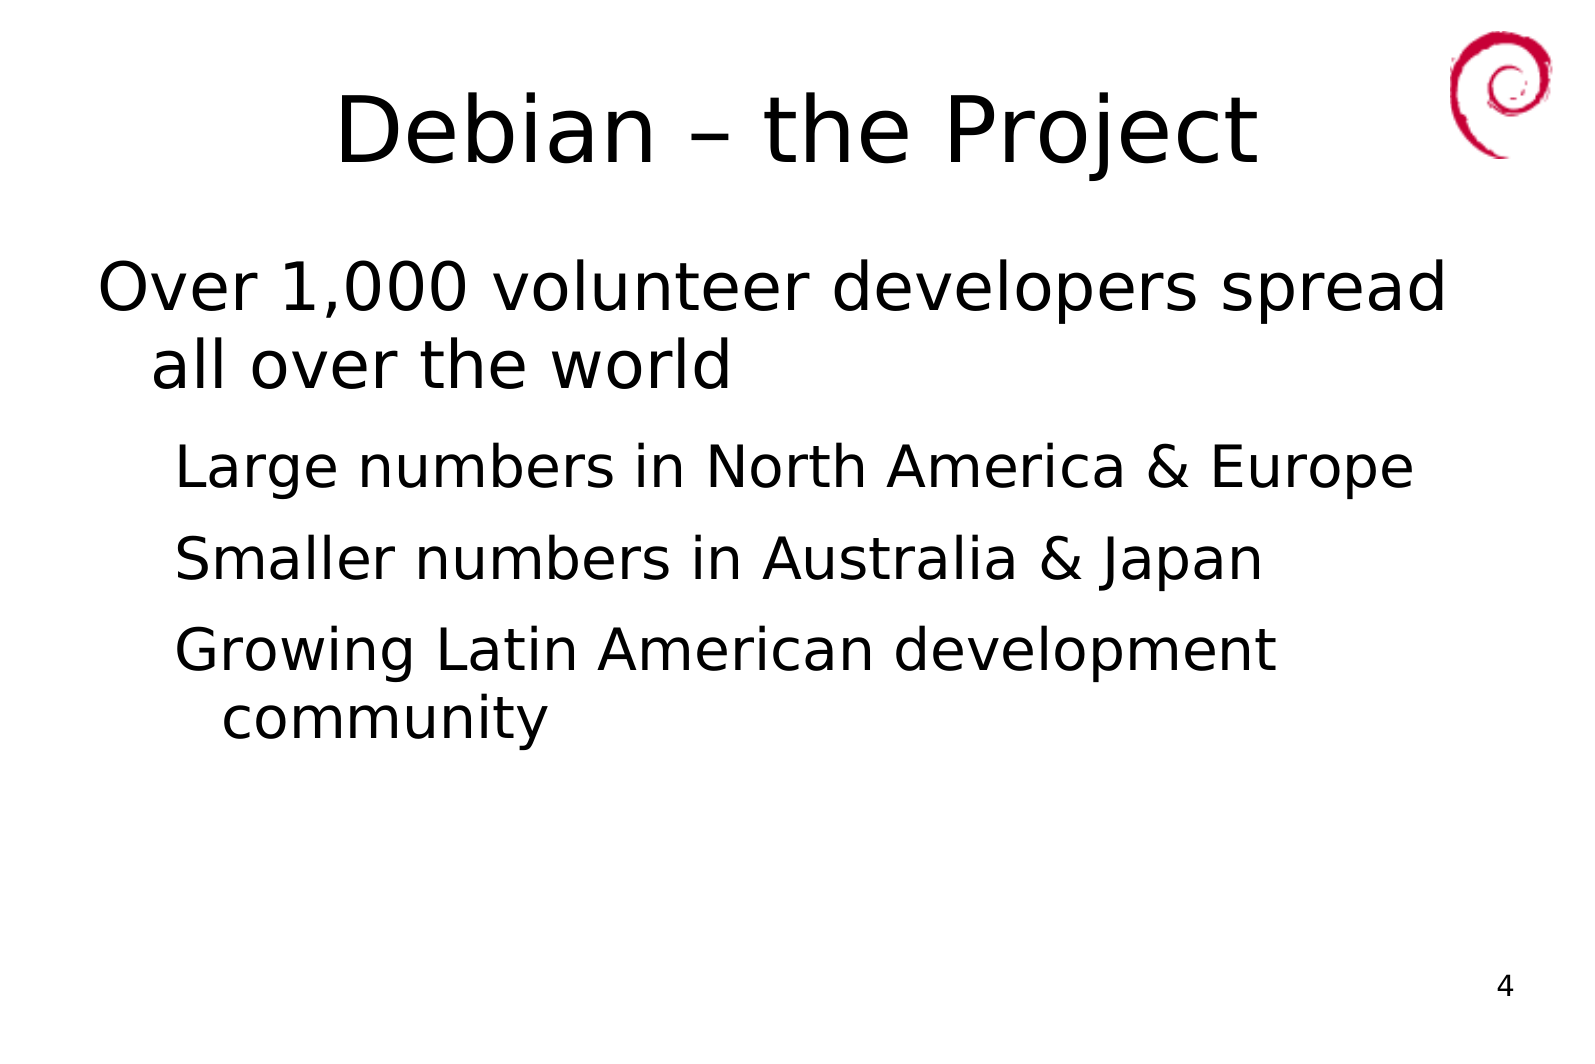

# Debian – the Project
Over 1,000 volunteer developers spread all over the world
Large numbers in North America & Europe
Smaller numbers in Australia & Japan
Growing Latin American development community
4